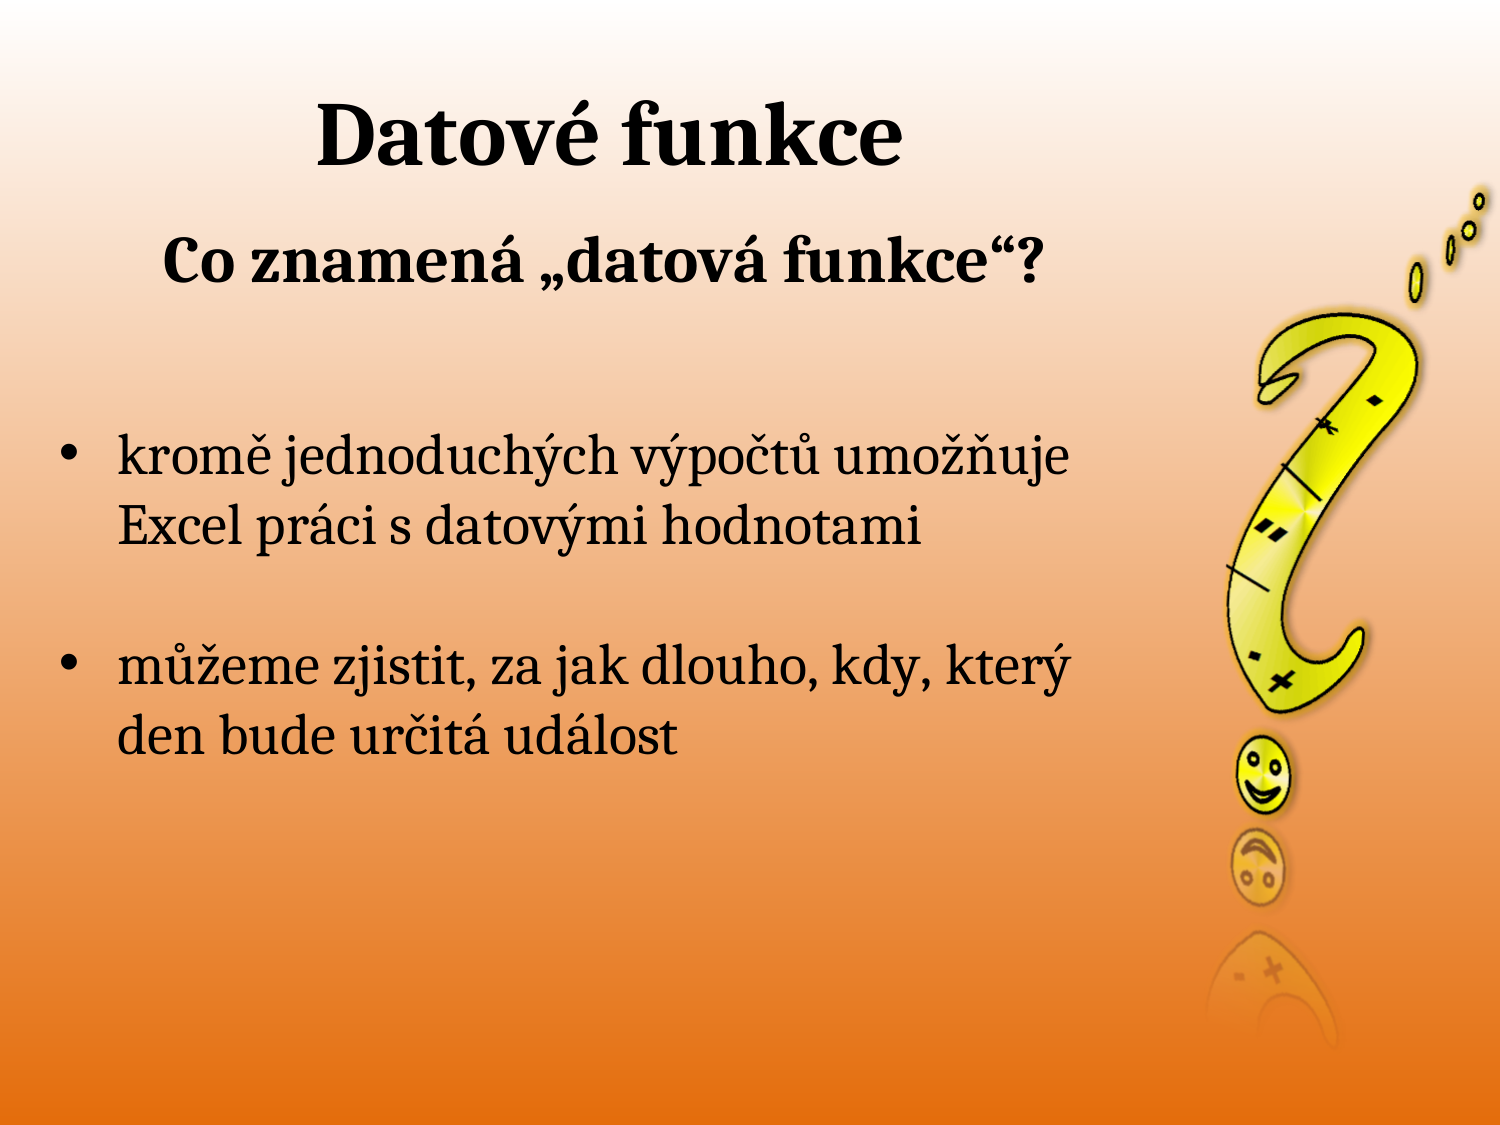

Datové funkce
Co znamená „datová funkce“?
kromě jednoduchých výpočtů umožňuje
	Excel práci s datovými hodnotami
můžeme zjistit, za jak dlouho, kdy, který
	den bude určitá událost